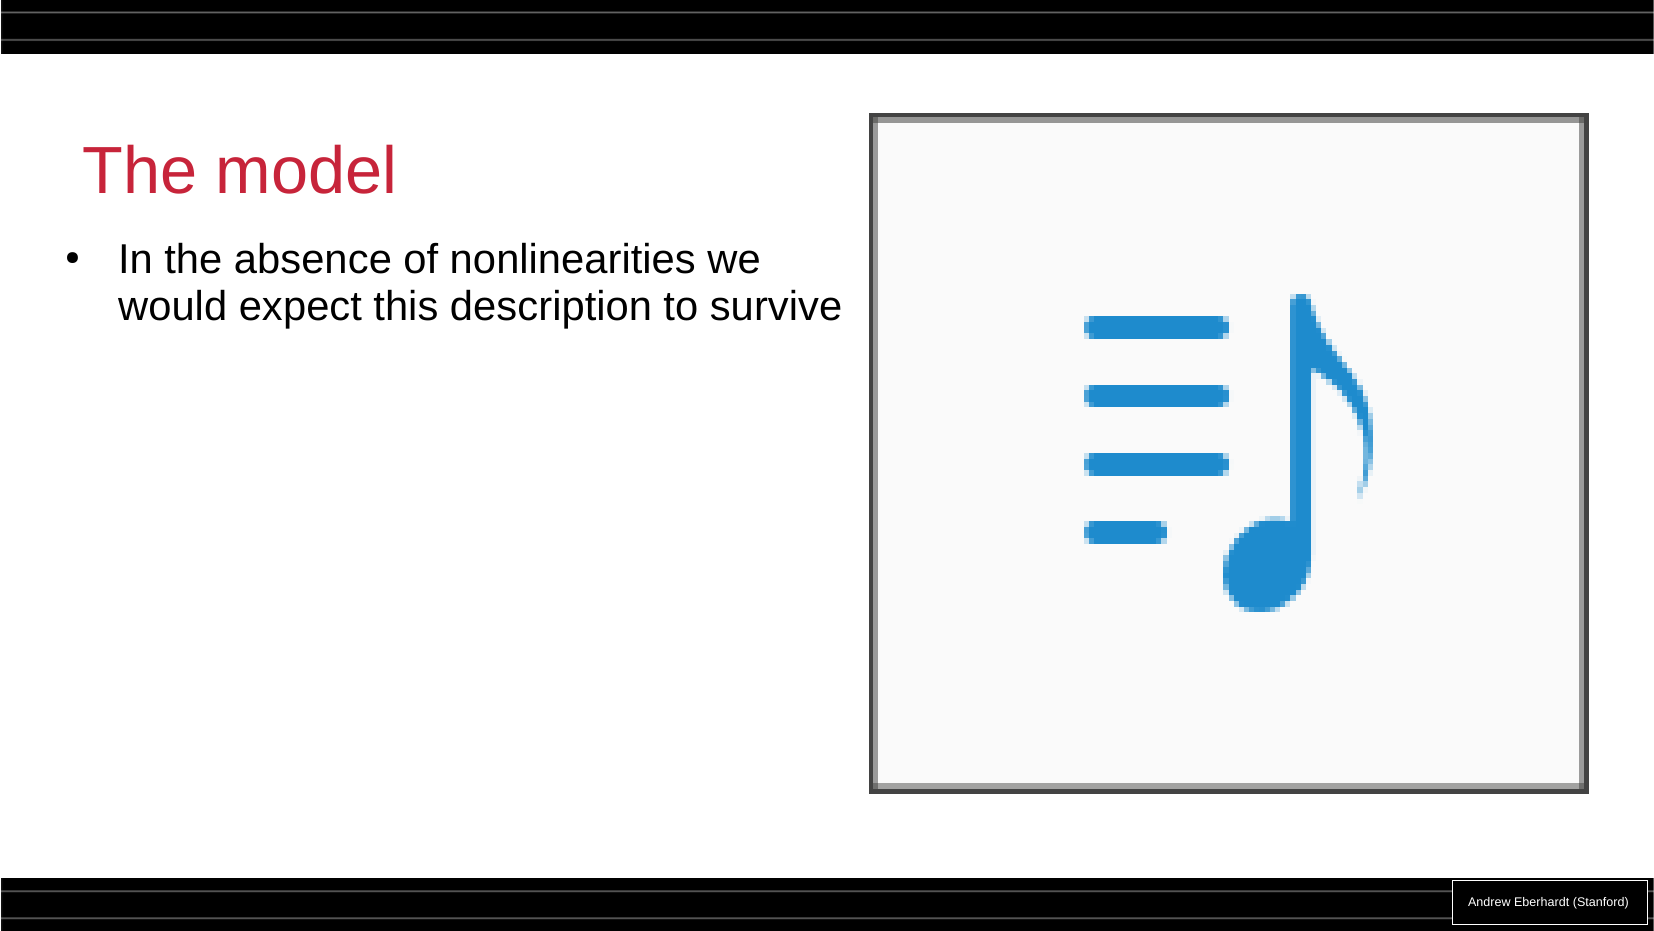

# The model
In the absence of nonlinearities we would expect this description to survive
Andrew Eberhardt (Stanford)